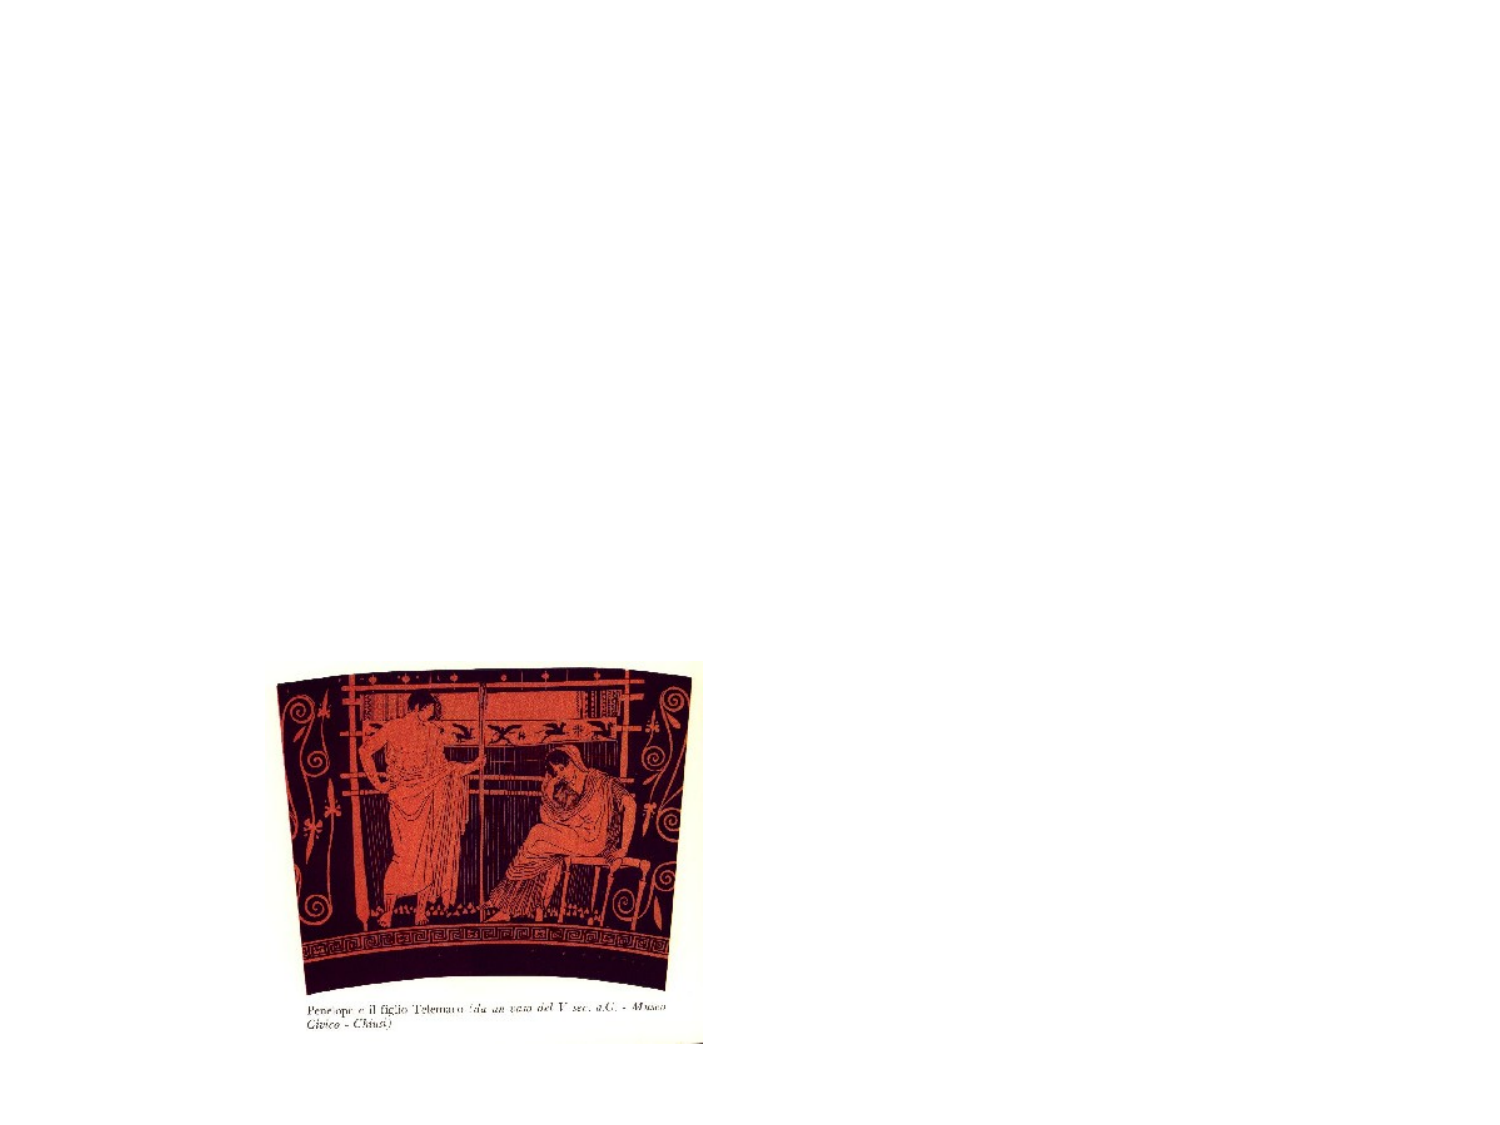

# TELEMACHIA
 I primi quattro libri dell’odissea, costituiscono la così detta “telemachia”. In questa parte del poema viene sviluppata una sorta di romanzo pedagogico, nell quale Telemaco, figlio di Ulisse, si confronta con Mèntore, il suo educatore.
http://www.liceozanella.it/multimed/rete/inferi/dante/trama.htm